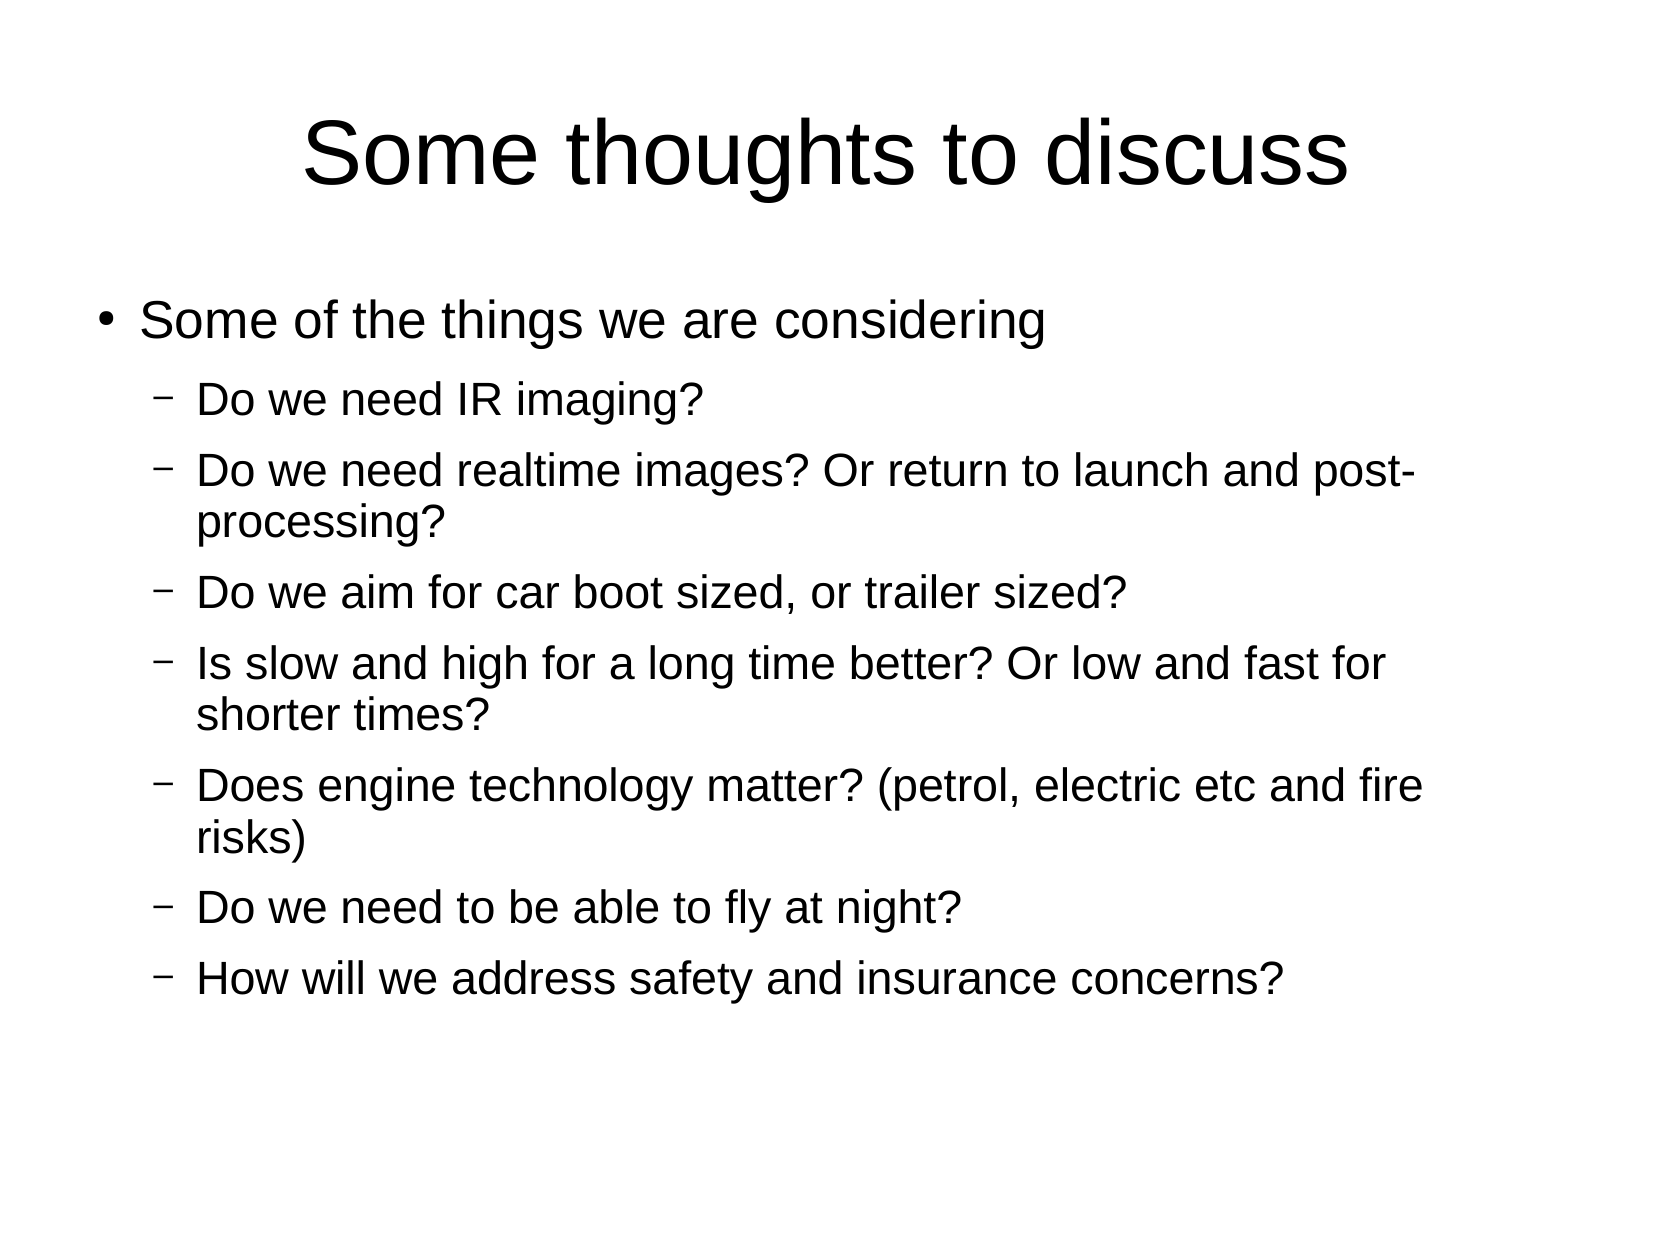

# Some thoughts to discuss
Some of the things we are considering
Do we need IR imaging?
Do we need realtime images? Or return to launch and post-processing?
Do we aim for car boot sized, or trailer sized?
Is slow and high for a long time better? Or low and fast for shorter times?
Does engine technology matter? (petrol, electric etc and fire risks)
Do we need to be able to fly at night?
How will we address safety and insurance concerns?